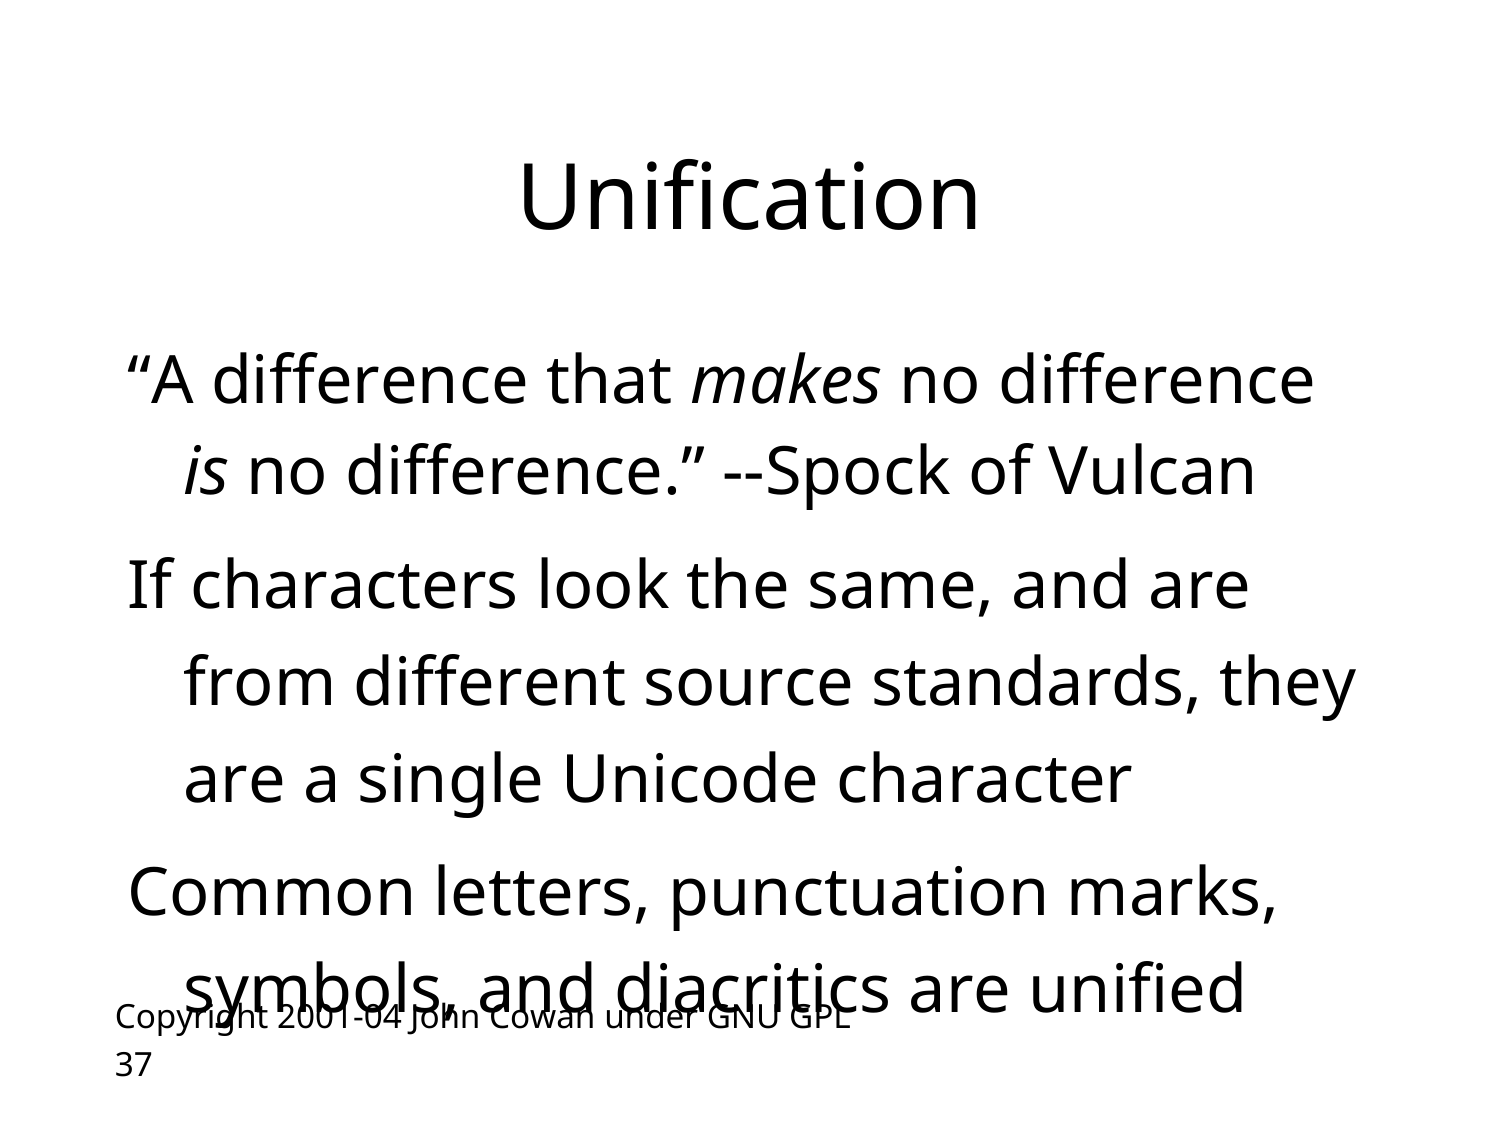

# Unification
“A difference that makes no difference is no difference.” --Spock of Vulcan
If characters look the same, and are from different source standards, they are a single Unicode character
Common letters, punctuation marks, symbols, and diacritics are unified